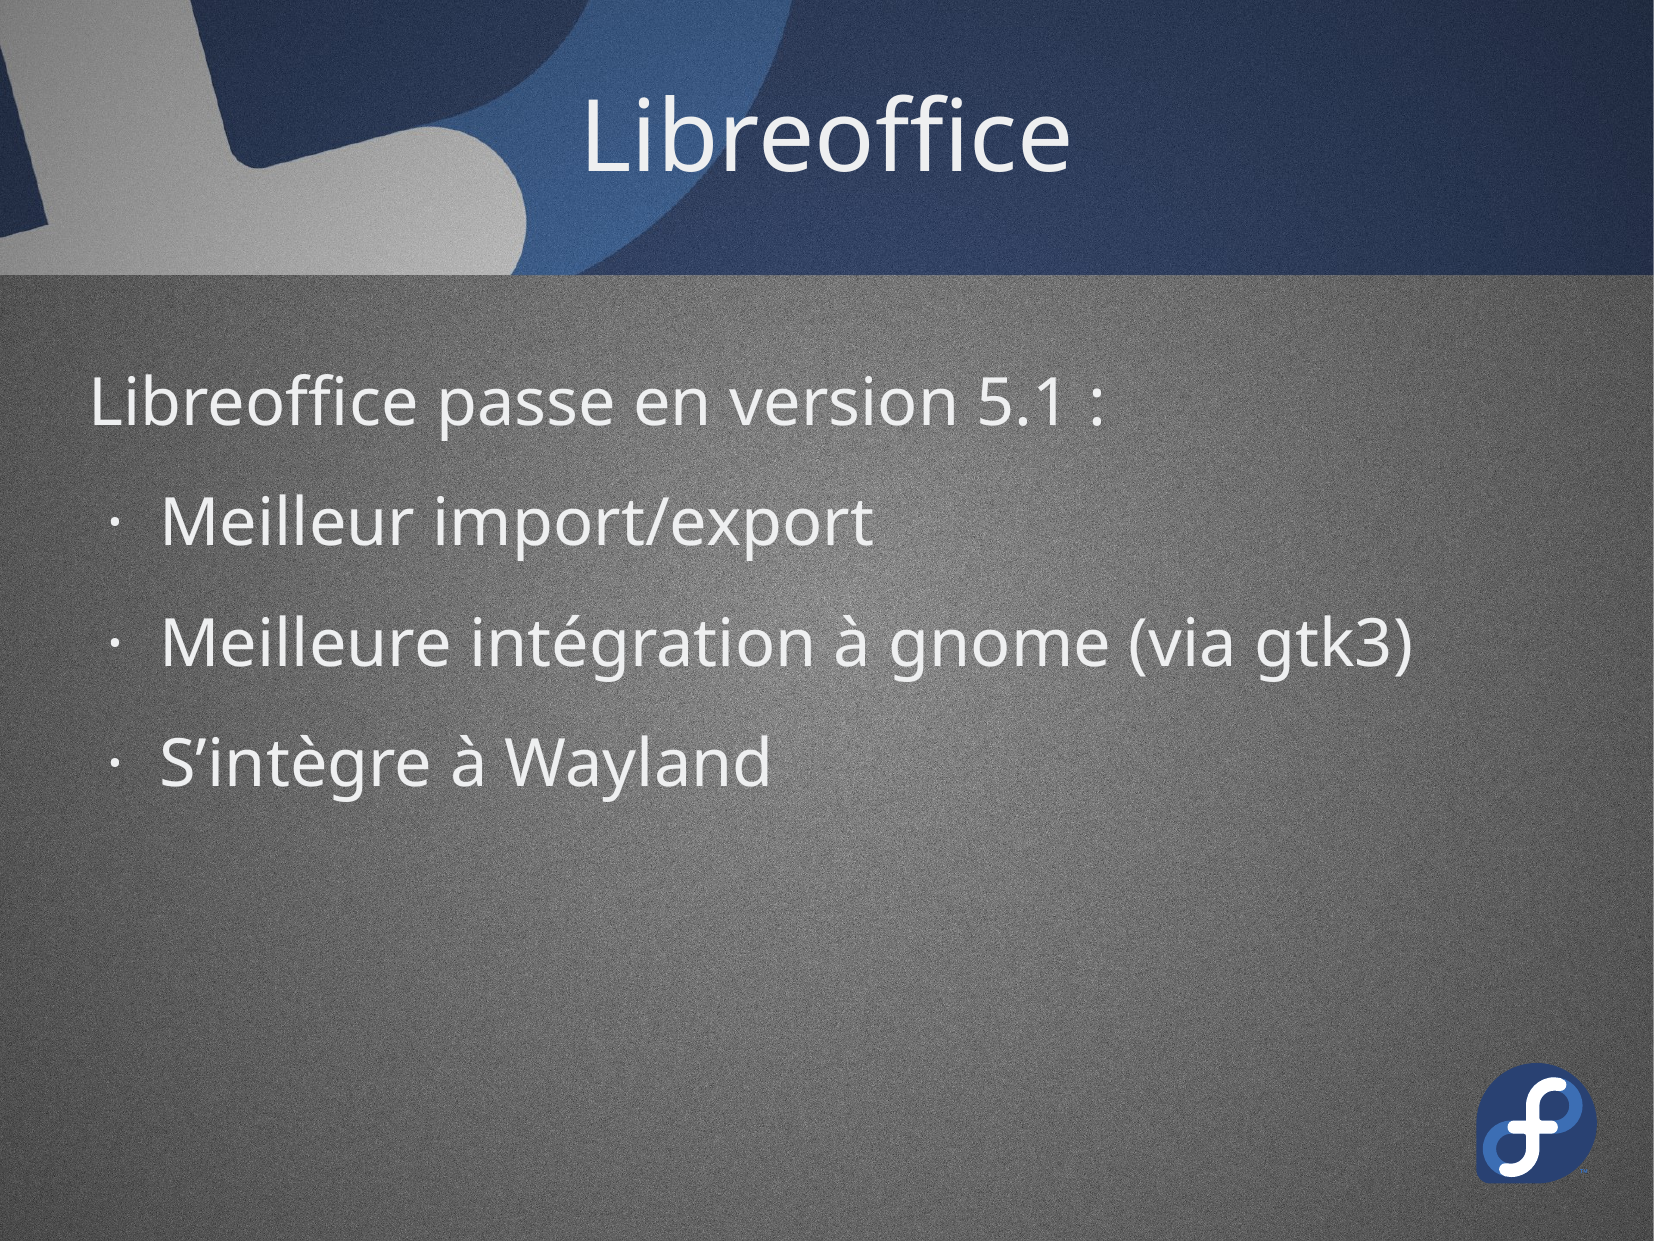

# Libreoffice
Libreoffice passe en version 5.1 :
Meilleur import/export
Meilleure intégration à gnome (via gtk3)
S’intègre à Wayland